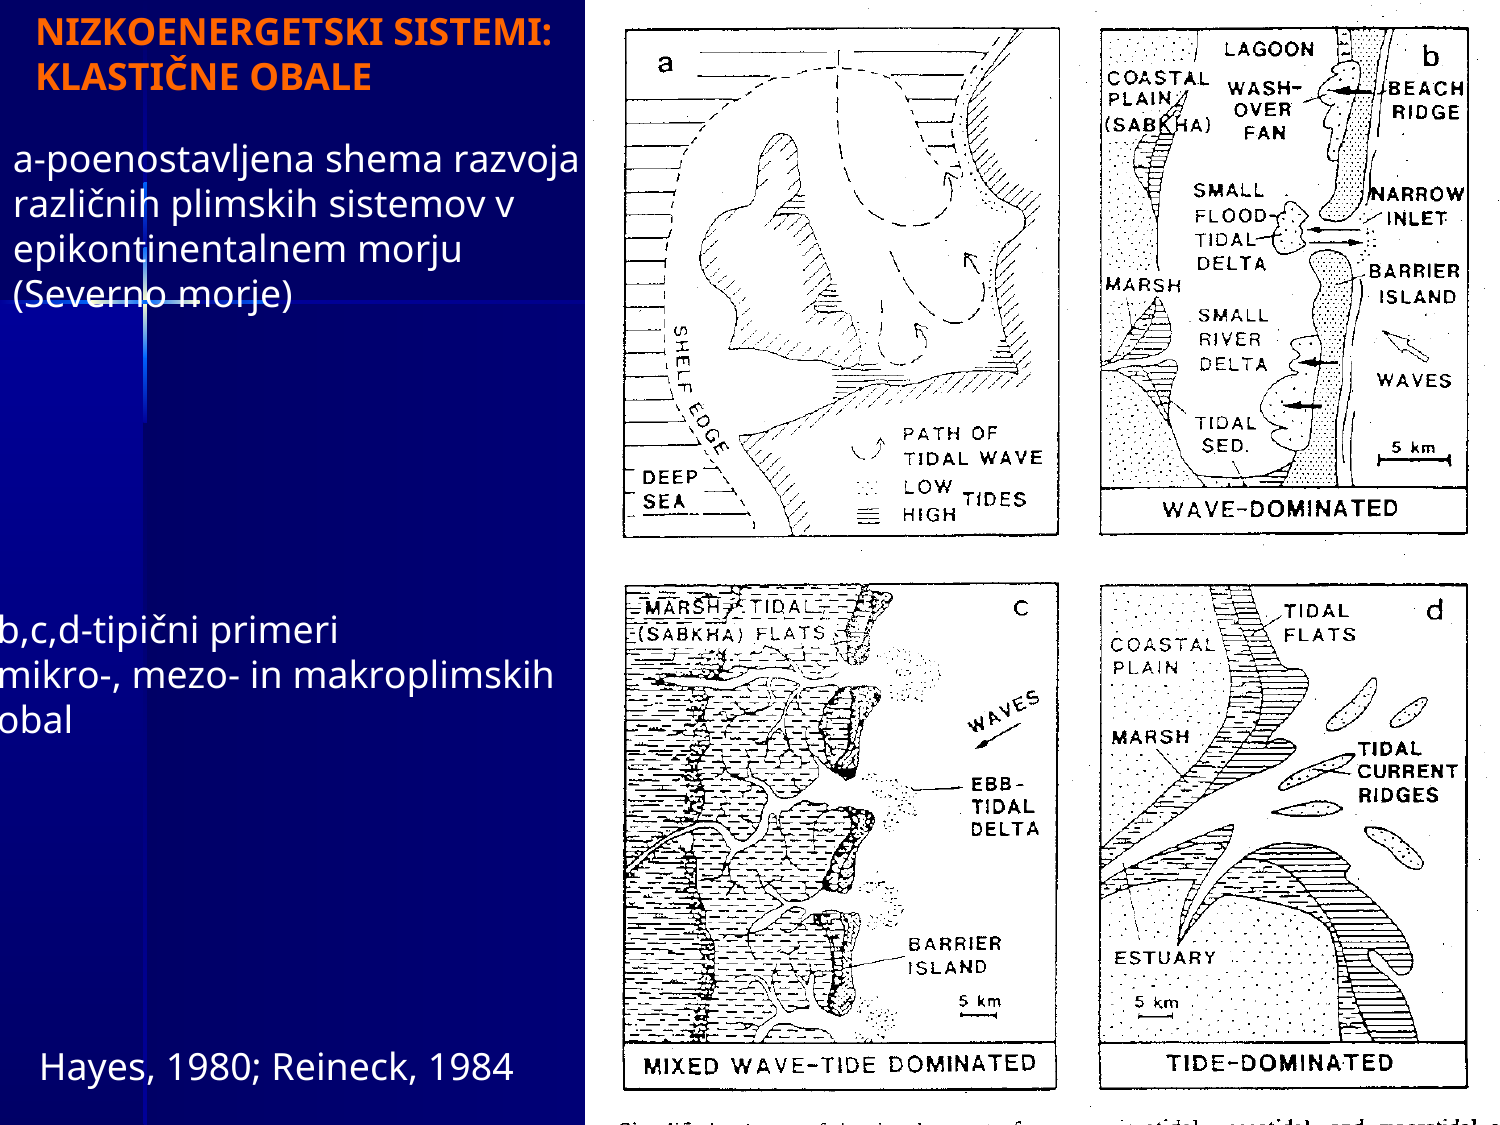

NIZKOENERGETSKI SISTEMI:
KLASTIČNE OBALE
a-poenostavljena shema razvoja
različnih plimskih sistemov v
epikontinentalnem morju
(Severno morje)
b,c,d-tipični primeri
mikro-, mezo- in makroplimskih
obal
Hayes, 1980; Reineck, 1984